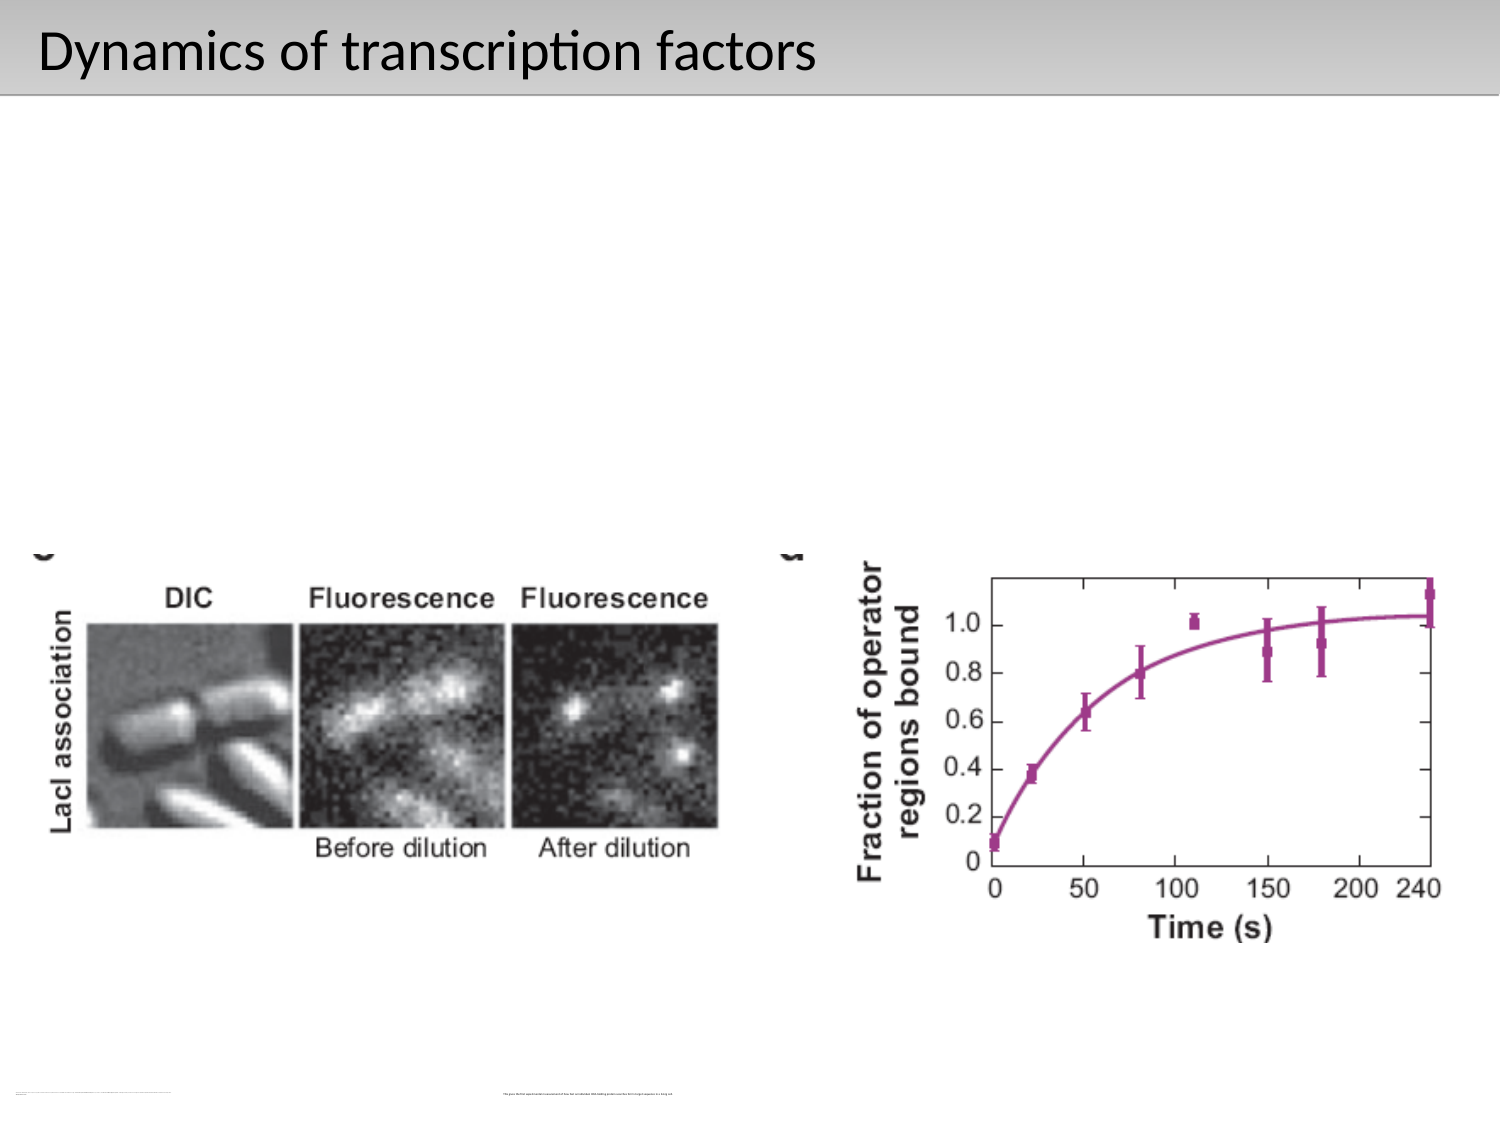

# Dynamics of transcription factors
The dissociation times are stochastic , fraction of operons of a population of cells with at least one bound repressor as a function of time at different IPTG concentrations. This gives the rate of the repressor dissociation from the operon upon induction, which is the rate of IPTG binding to the repressor. The latter might be limited by the influx of IPTG through the cell membrane. This experiment demonstrates the measurement of live-cell kinetics of transcription factors.
reverse experiment IPTG is diluted
This gives the first experimental measurement of how fast an individual DNA binding protein searches for its target sequence in a living cell.